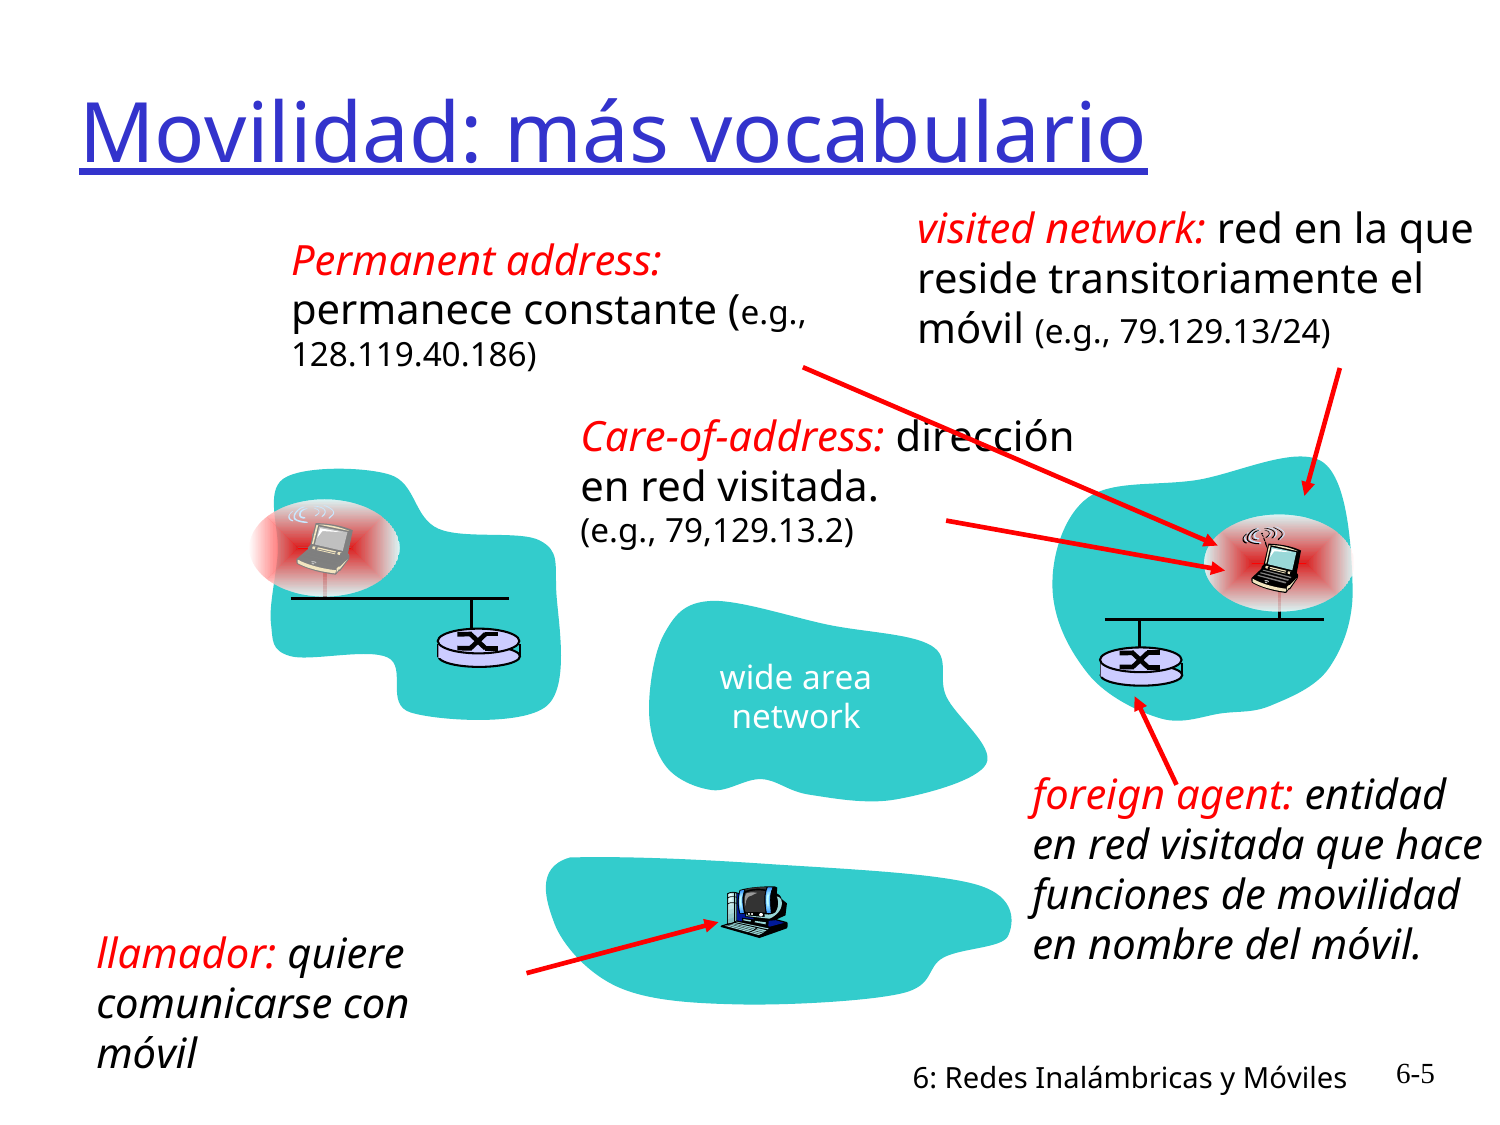

# Movilidad: más vocabulario
visited network: red en la que reside transitoriamente el móvil (e.g., 79.129.13/24)
Permanent address: permanece constante (e.g., 128.119.40.186)
Care-of-address: dirección en red visitada.
(e.g., 79,129.13.2)
wide area network
foreign agent: entidad en red visitada que hace funciones de movilidad en nombre del móvil.
llamador: quiere comunicarse con móvil
5